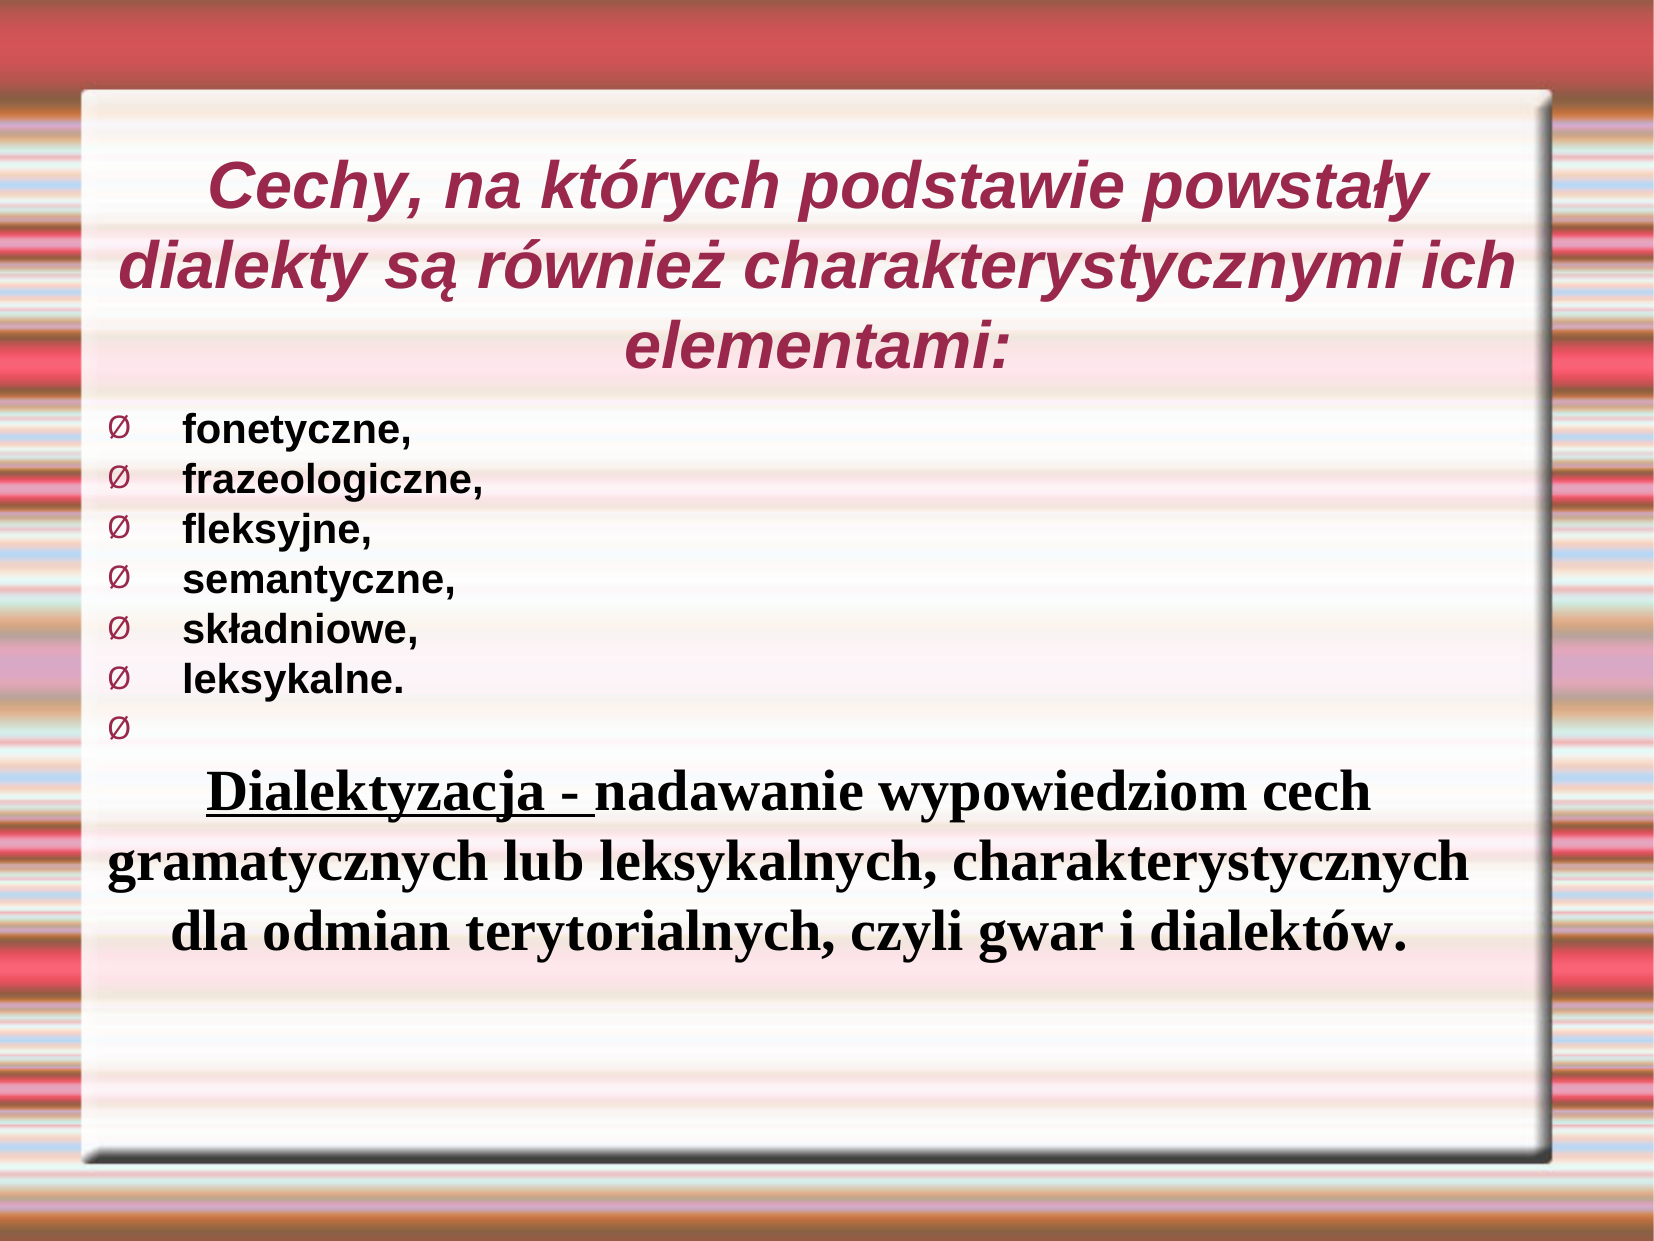

# Cechy, na których podstawie powstały dialekty są również charakterystycznymi ich elementami:
fonetyczne,
frazeologiczne,
fleksyjne,
semantyczne,
składniowe,
leksykalne.
Dialektyzacja - nadawanie wypowiedziom cech gramatycznych lub leksykalnych, charakterystycznych dla odmian terytorialnych, czyli gwar i dialektów.